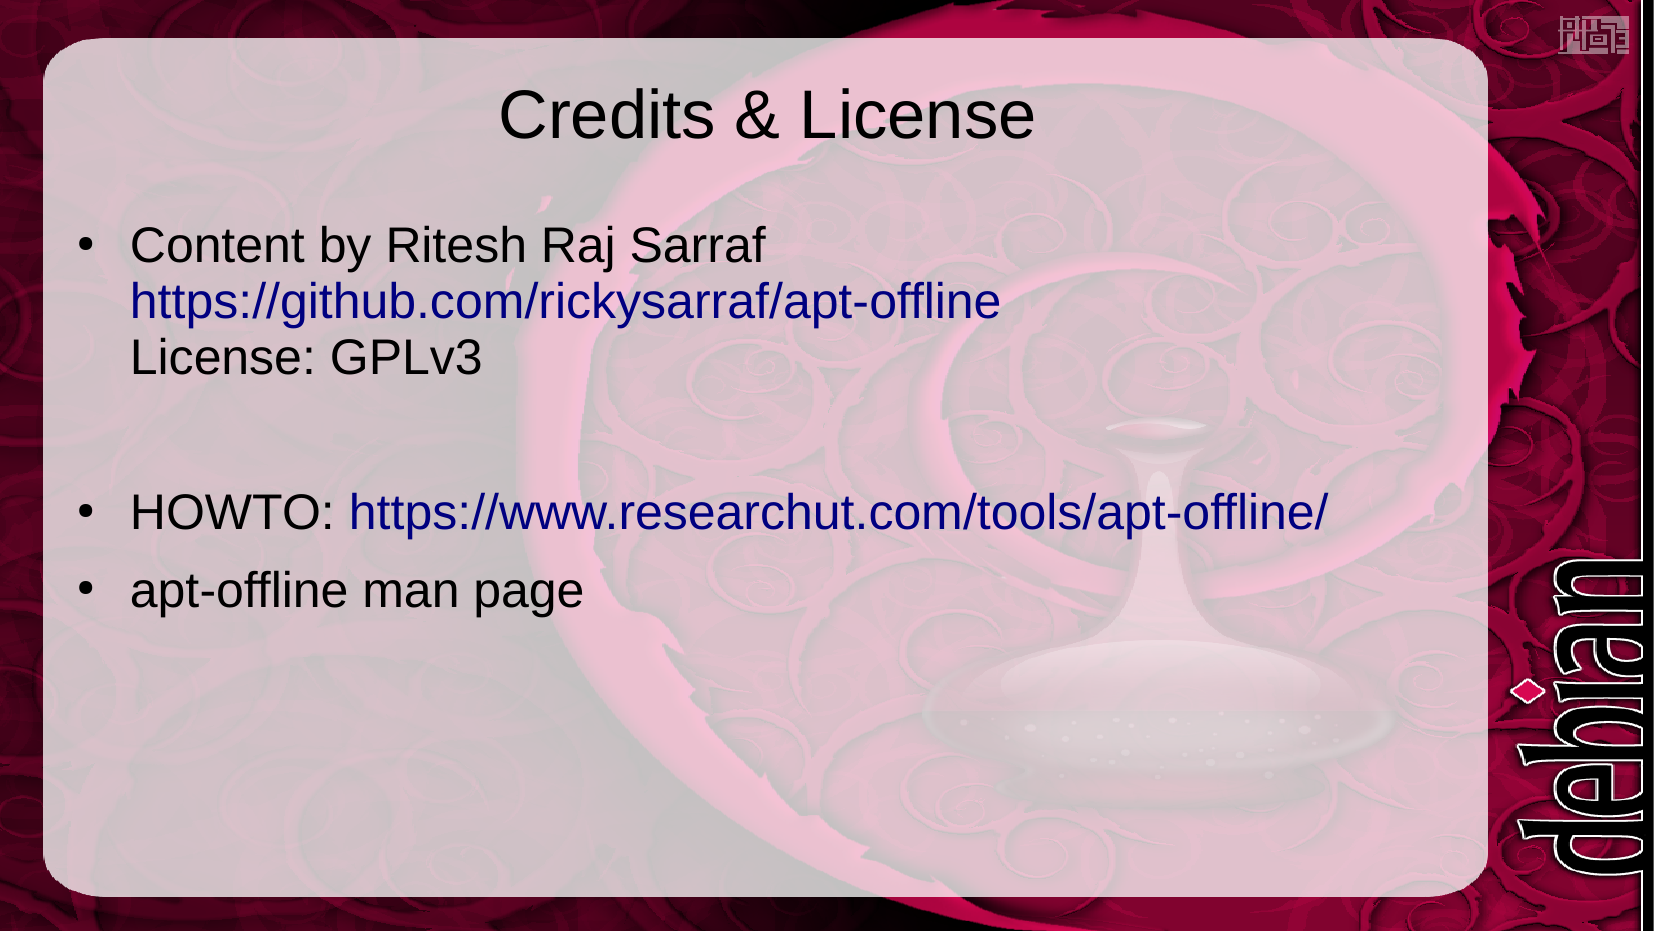

# Credits & License
Content by Ritesh Raj Sarraf
https://github.com/rickysarraf/apt-offline
License: GPLv3
HOWTO: https://www.researchut.com/tools/apt-offline/
apt-offline man page